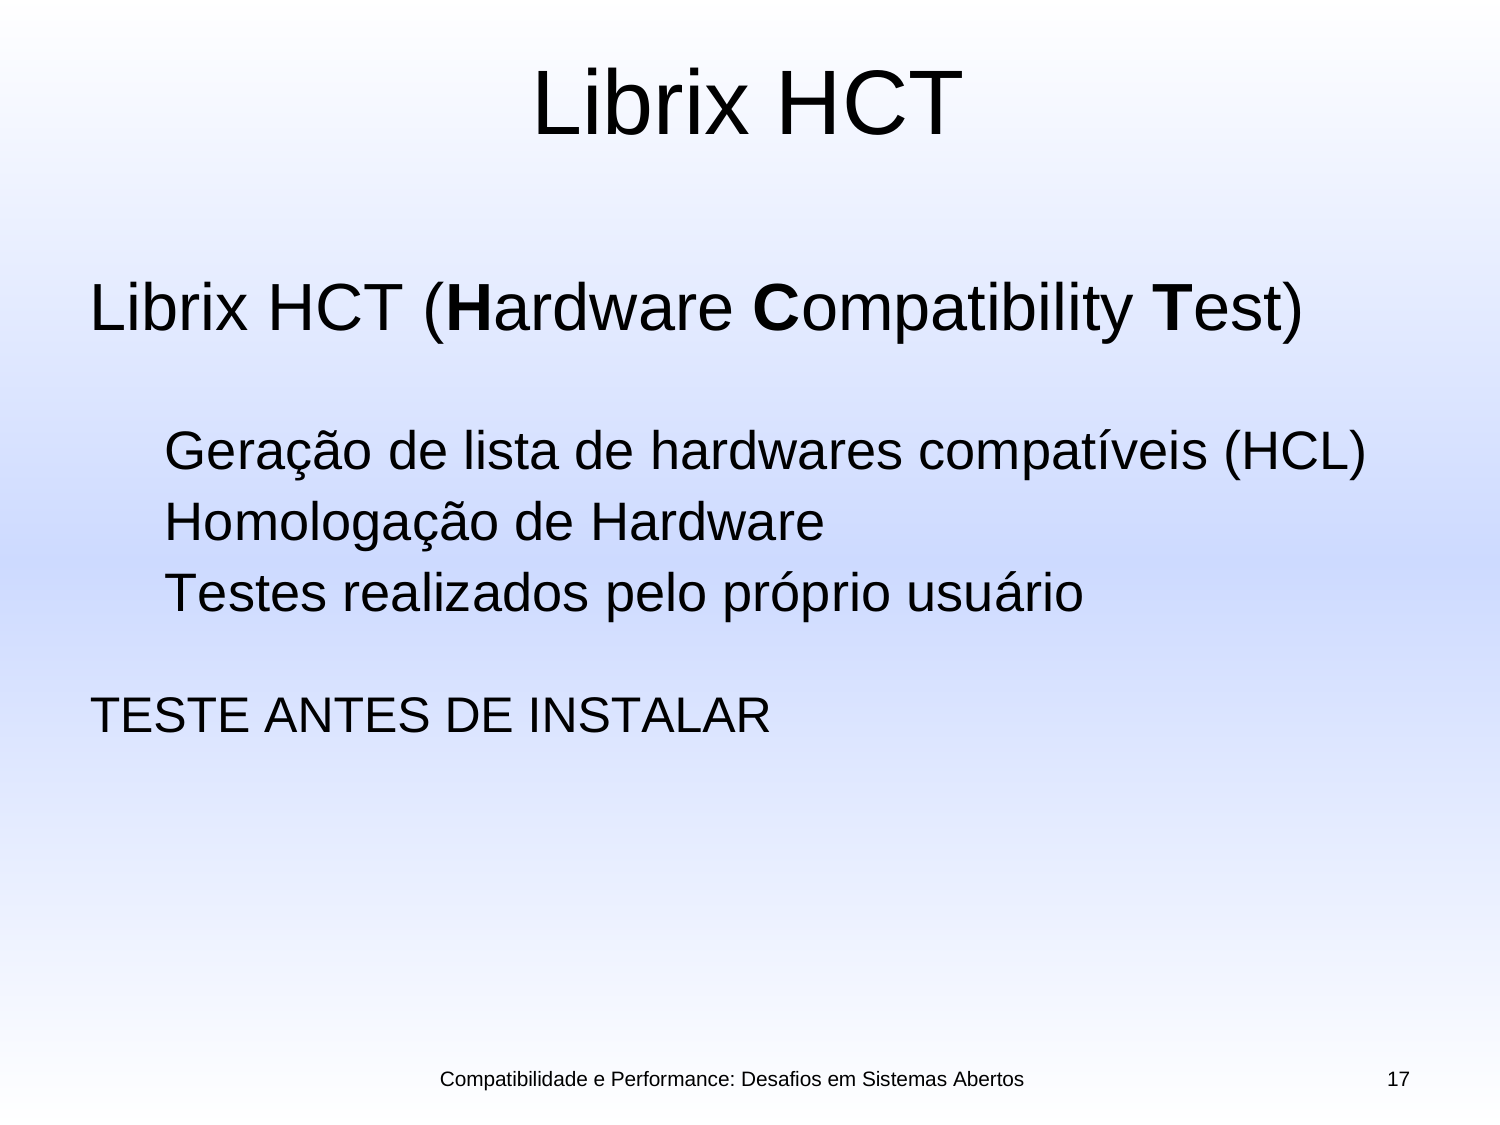

# Librix HCT
Librix HCT (Hardware Compatibility Test)
Geração de lista de hardwares compatíveis (HCL)
Homologação de Hardware
Testes realizados pelo próprio usuário
TESTE ANTES DE INSTALAR
Compatibilidade e Performance: Desafios em Sistemas Abertos
17